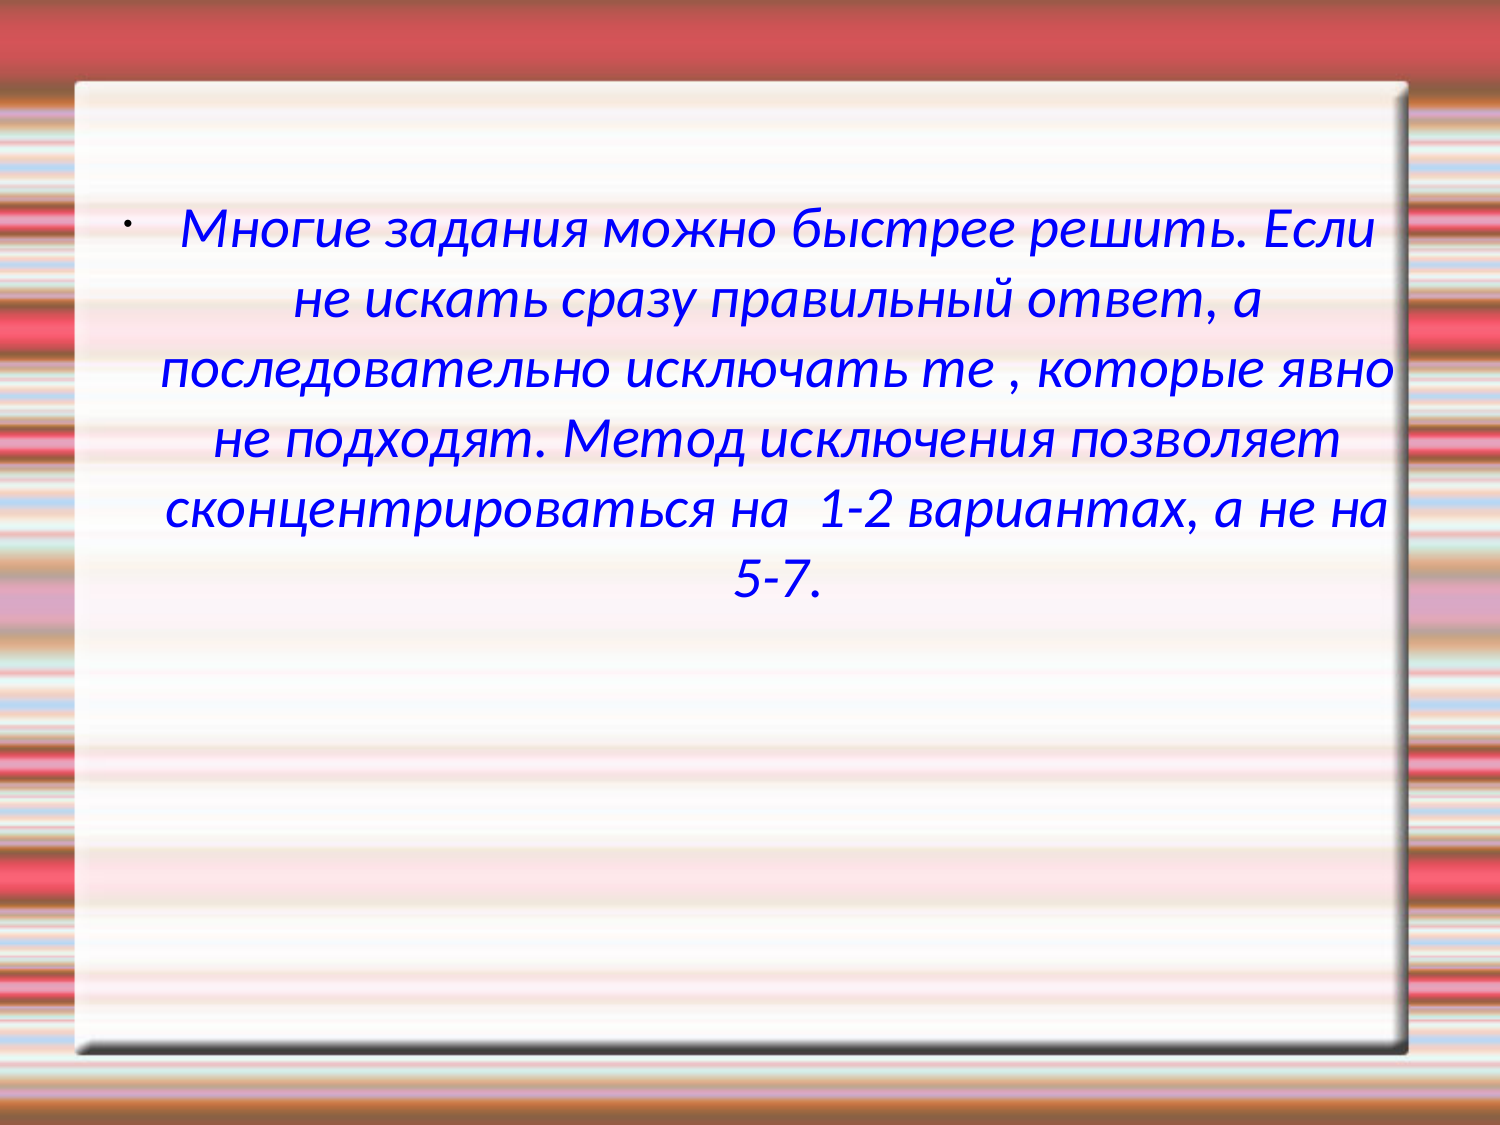

# Многие задания можно быстрее решить. Если не искать сразу правильный ответ, а последовательно исключать те , которые явно не подходят. Метод исключения позволяет сконцентрироваться на 1-2 вариантах, а не на 5-7.